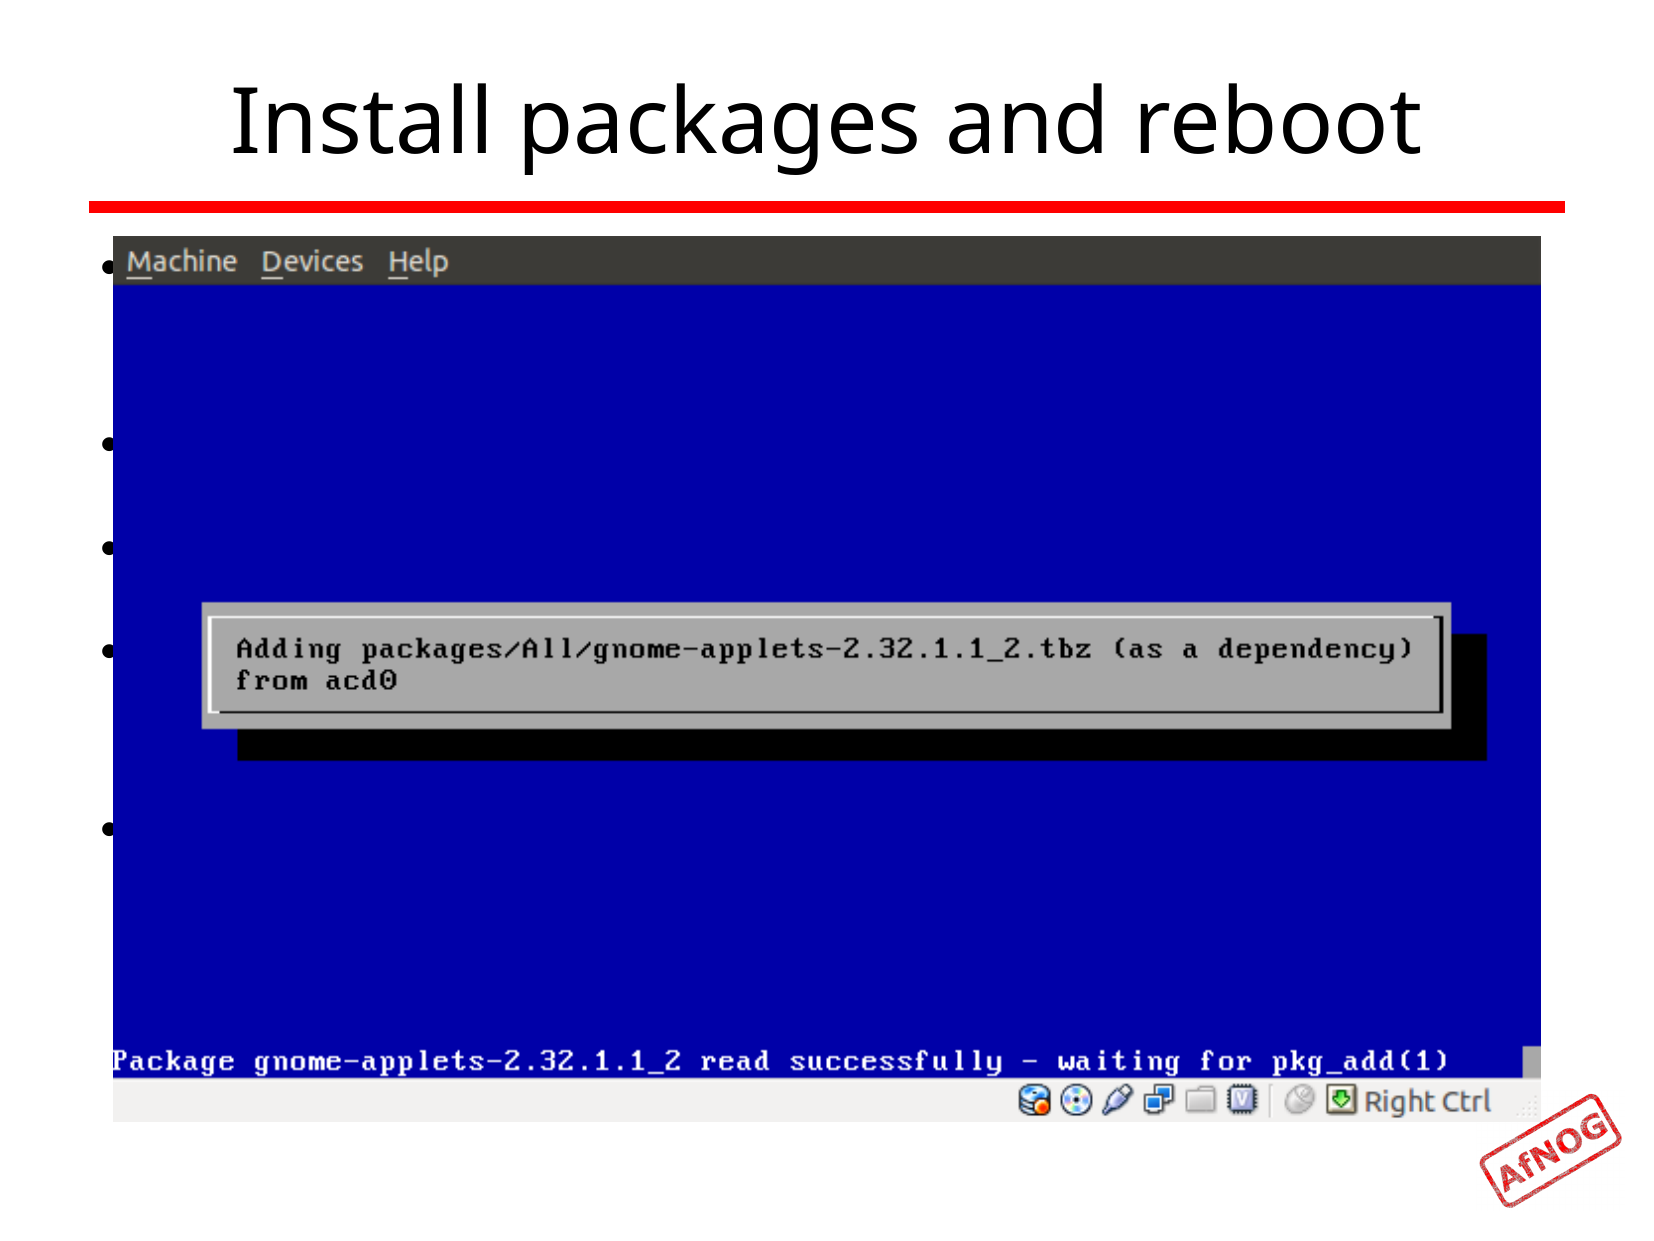

# Install packages and reboot
Confirm the selected packages
Wait for them to install
Choose Exit
From the main menu, choose Exit Install
Virtual machine will reboot into FreeBSD!